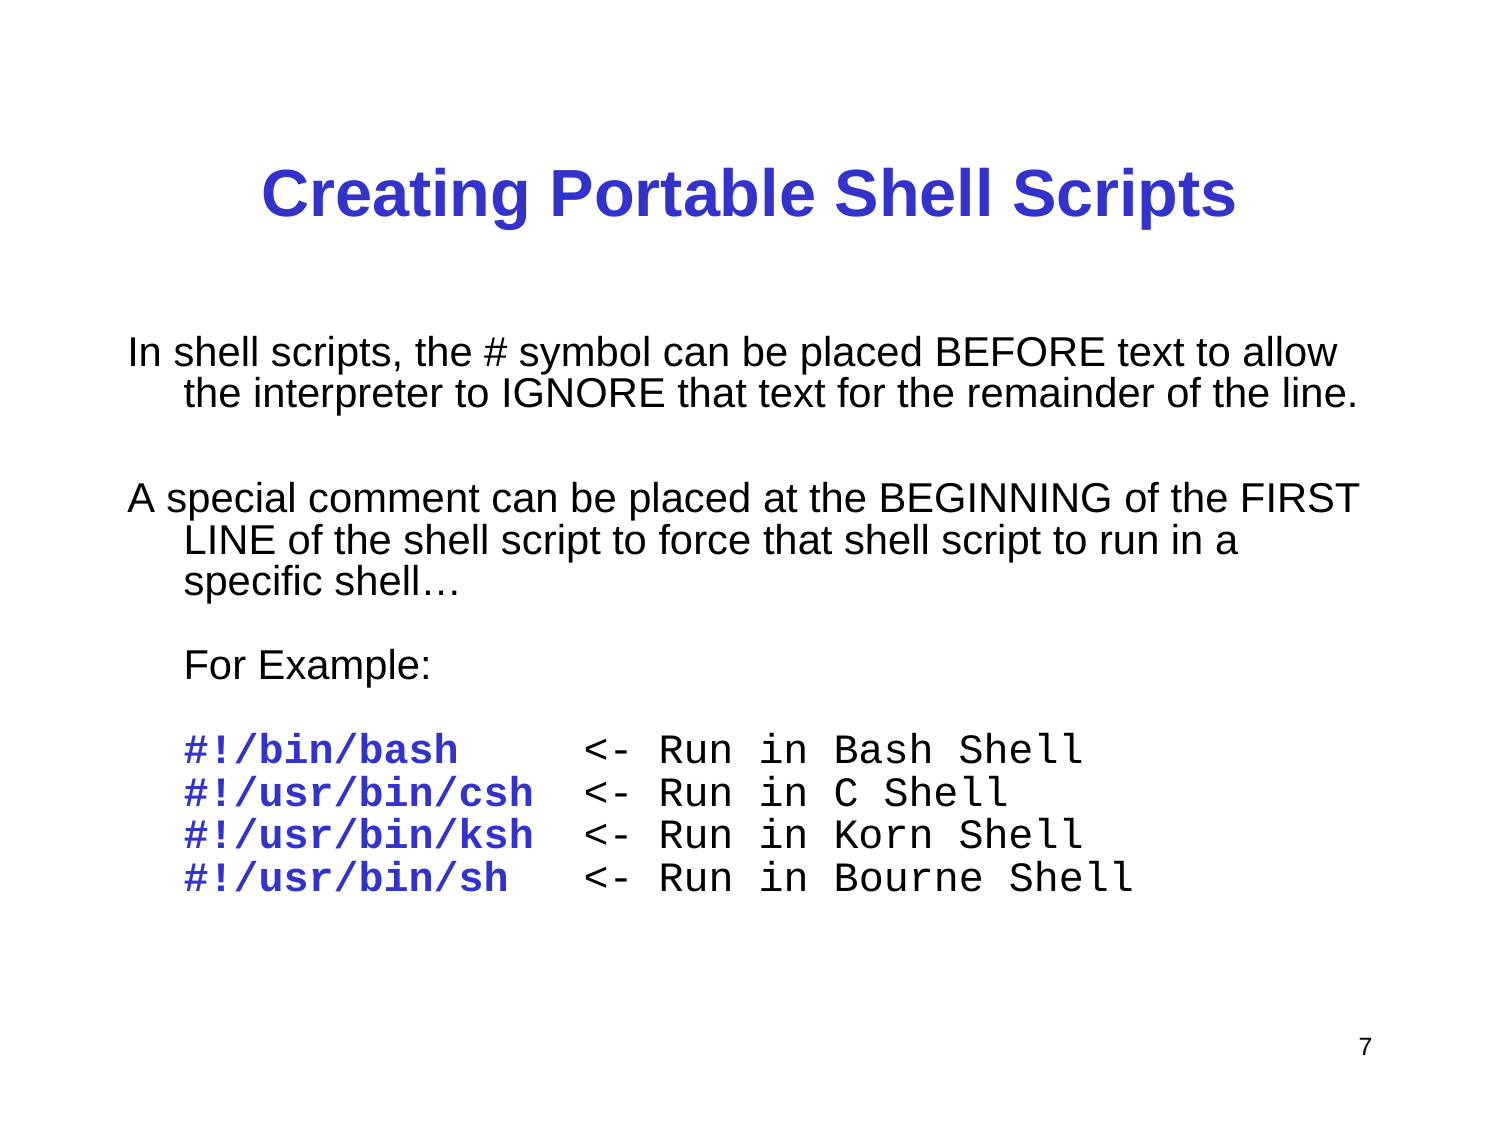

# Creating Portable Shell Scripts
In shell scripts, the # symbol can be placed BEFORE text to allow the interpreter to IGNORE that text for the remainder of the line.
A special comment can be placed at the BEGINNING of the FIRST LINE of the shell script to force that shell script to run in a specific shell…
For Example:
#!/bin/bash <- Run in Bash Shell
#!/usr/bin/csh <- Run in C Shell
#!/usr/bin/ksh <- Run in Korn Shell
#!/usr/bin/sh <- Run in Bourne Shell
7